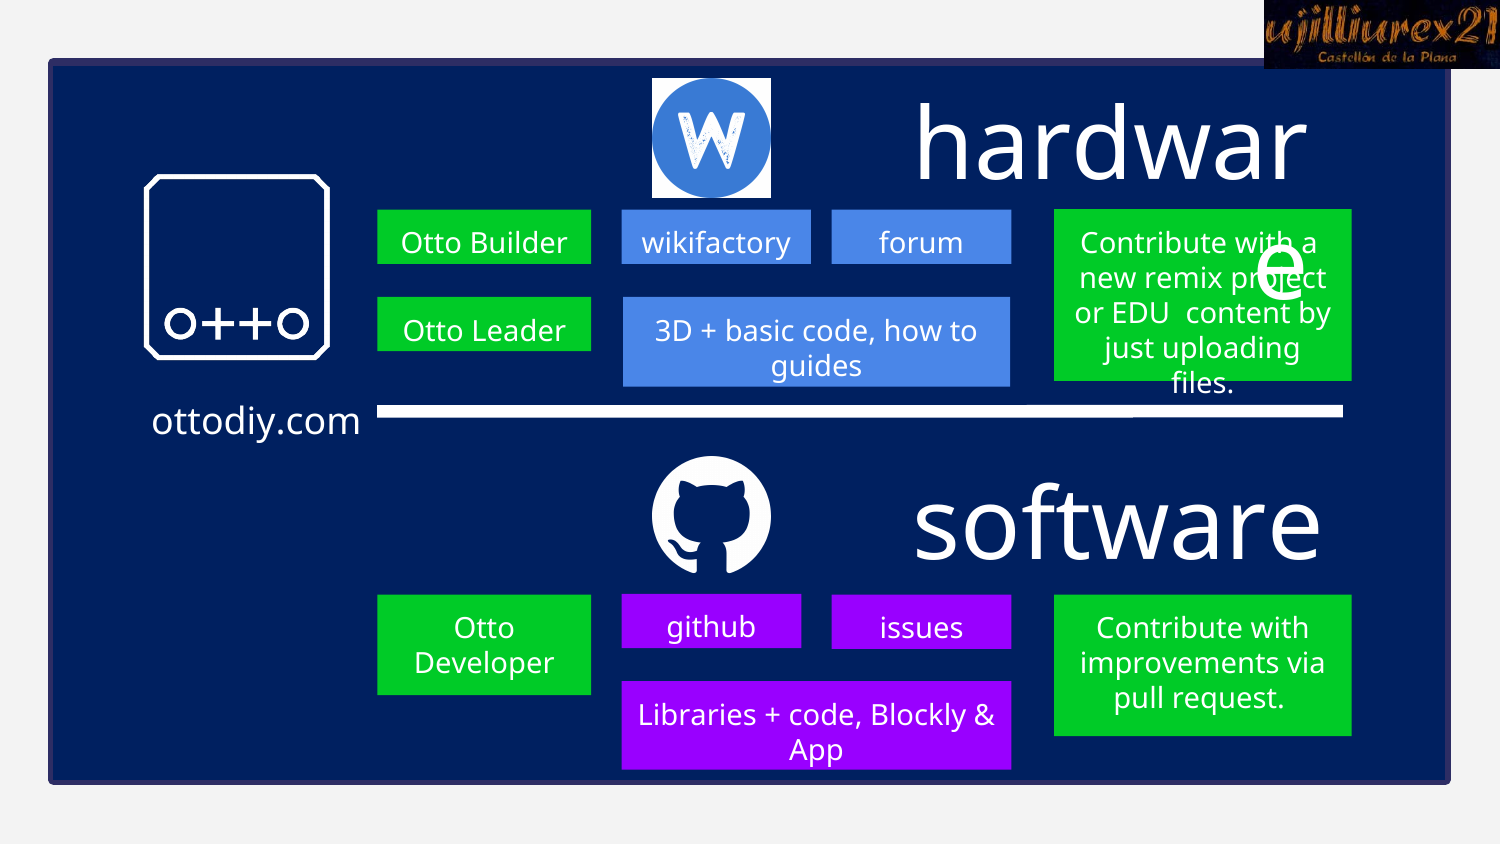

hardware
Contribute with a
new remix project or EDU content by just uploading files.
Otto Builder
wikifactory
forum
Otto Leader
3D + basic code, how to guides
ottodiy.com
software
github
Otto Developer
issues
Contribute with
improvements via pull request.
Libraries + code, Blockly & App